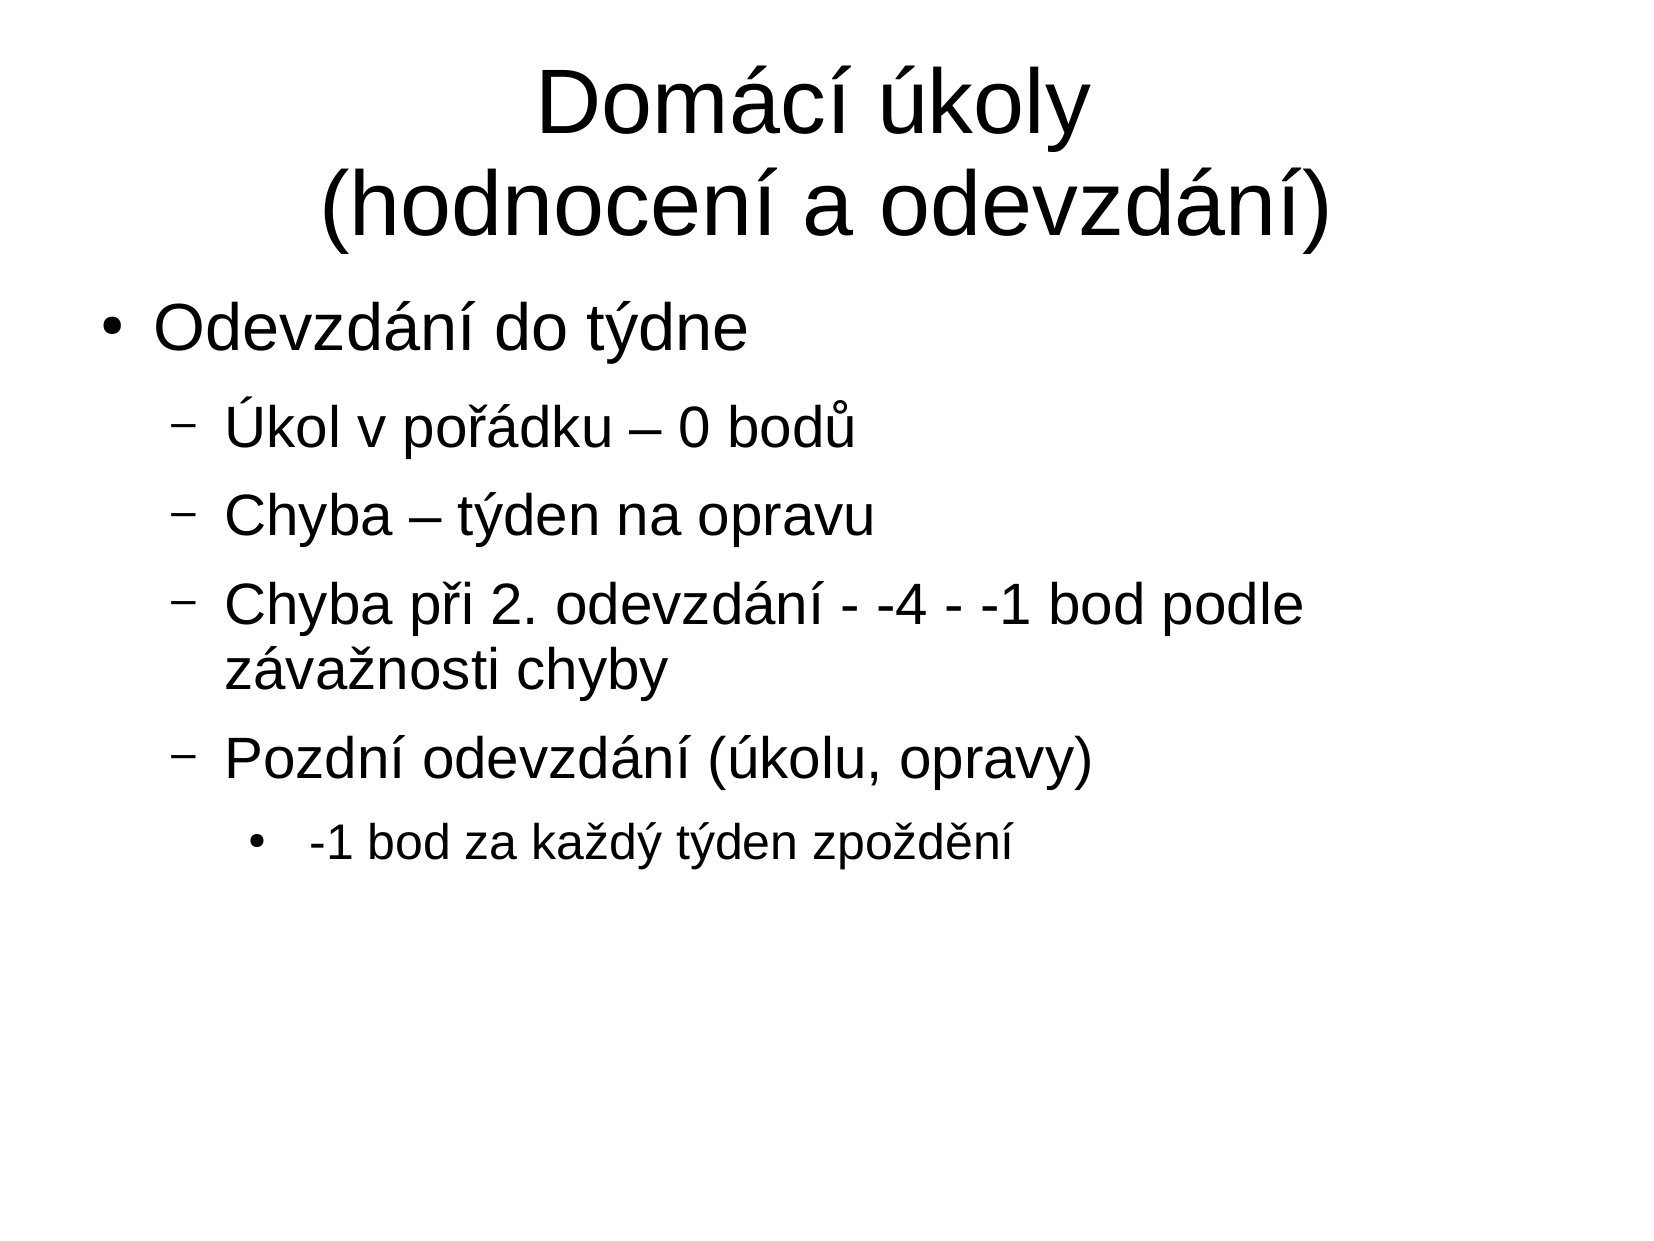

# Domácí úkoly (hodnocení a odevzdání)
Odevzdání do týdne
Úkol v pořádku – 0 bodů
Chyba – týden na opravu
Chyba při 2. odevzdání - -4 - -1 bod podle závažnosti chyby
Pozdní odevzdání (úkolu, opravy)
 -1 bod za každý týden zpoždění